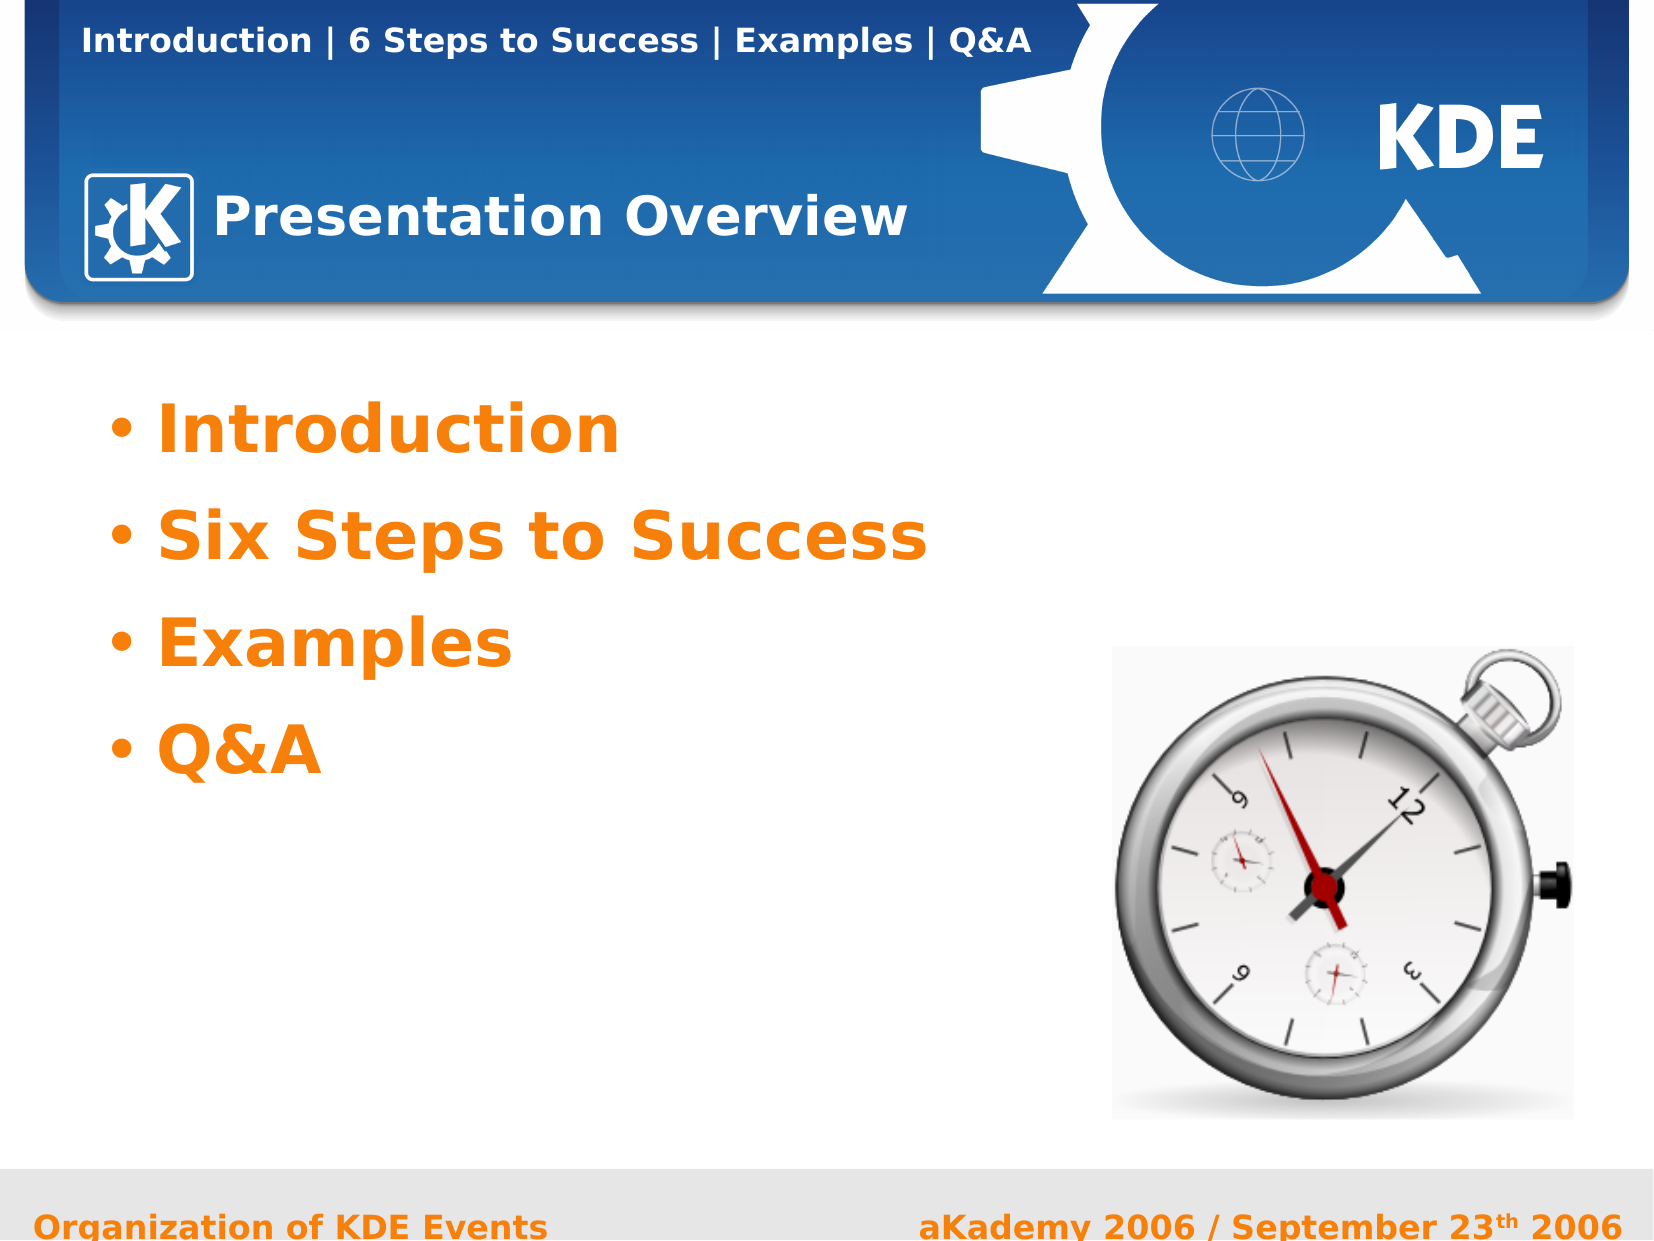

Introduction | 6 Steps to Success | Examples | Q&A
# Presentation Overview
Introduction
Six Steps to Success
Examples
Q&A